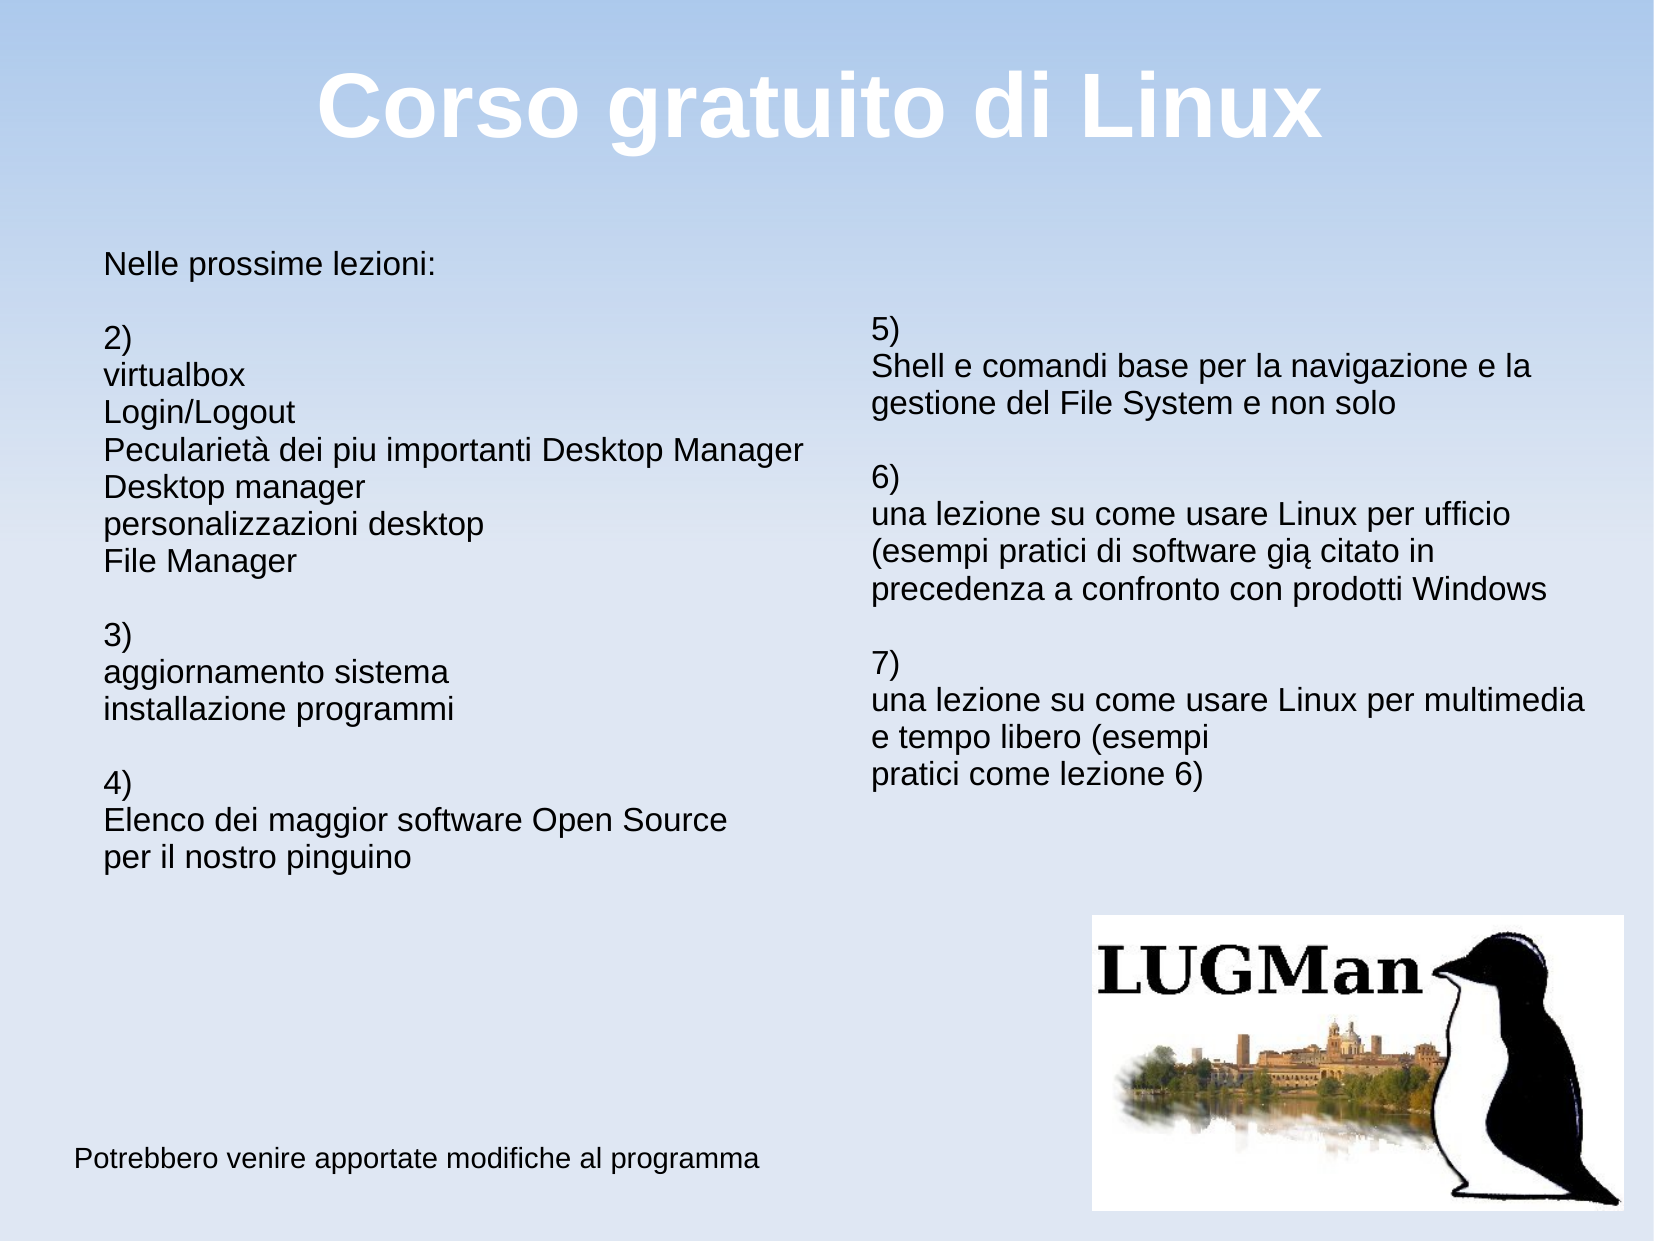

# Corso gratuito di Linux
Nelle prossime lezioni:
2)
virtualbox
Login/Logout
Pecularietà dei piu importanti Desktop Manager
Desktop manager
personalizzazioni desktop
File Manager
3)
aggiornamento sistema
installazione programmi
4)
Elenco dei maggior software Open Source
per il nostro pinguino
5)
Shell e comandi base per la navigazione e la gestione del File System e non solo
6)
una lezione su come usare Linux per ufficio (esempi pratici di software gią citato in precedenza a confronto con prodotti Windows
7)
una lezione su come usare Linux per multimedia e tempo libero (esempi
pratici come lezione 6)
Potrebbero venire apportate modifiche al programma